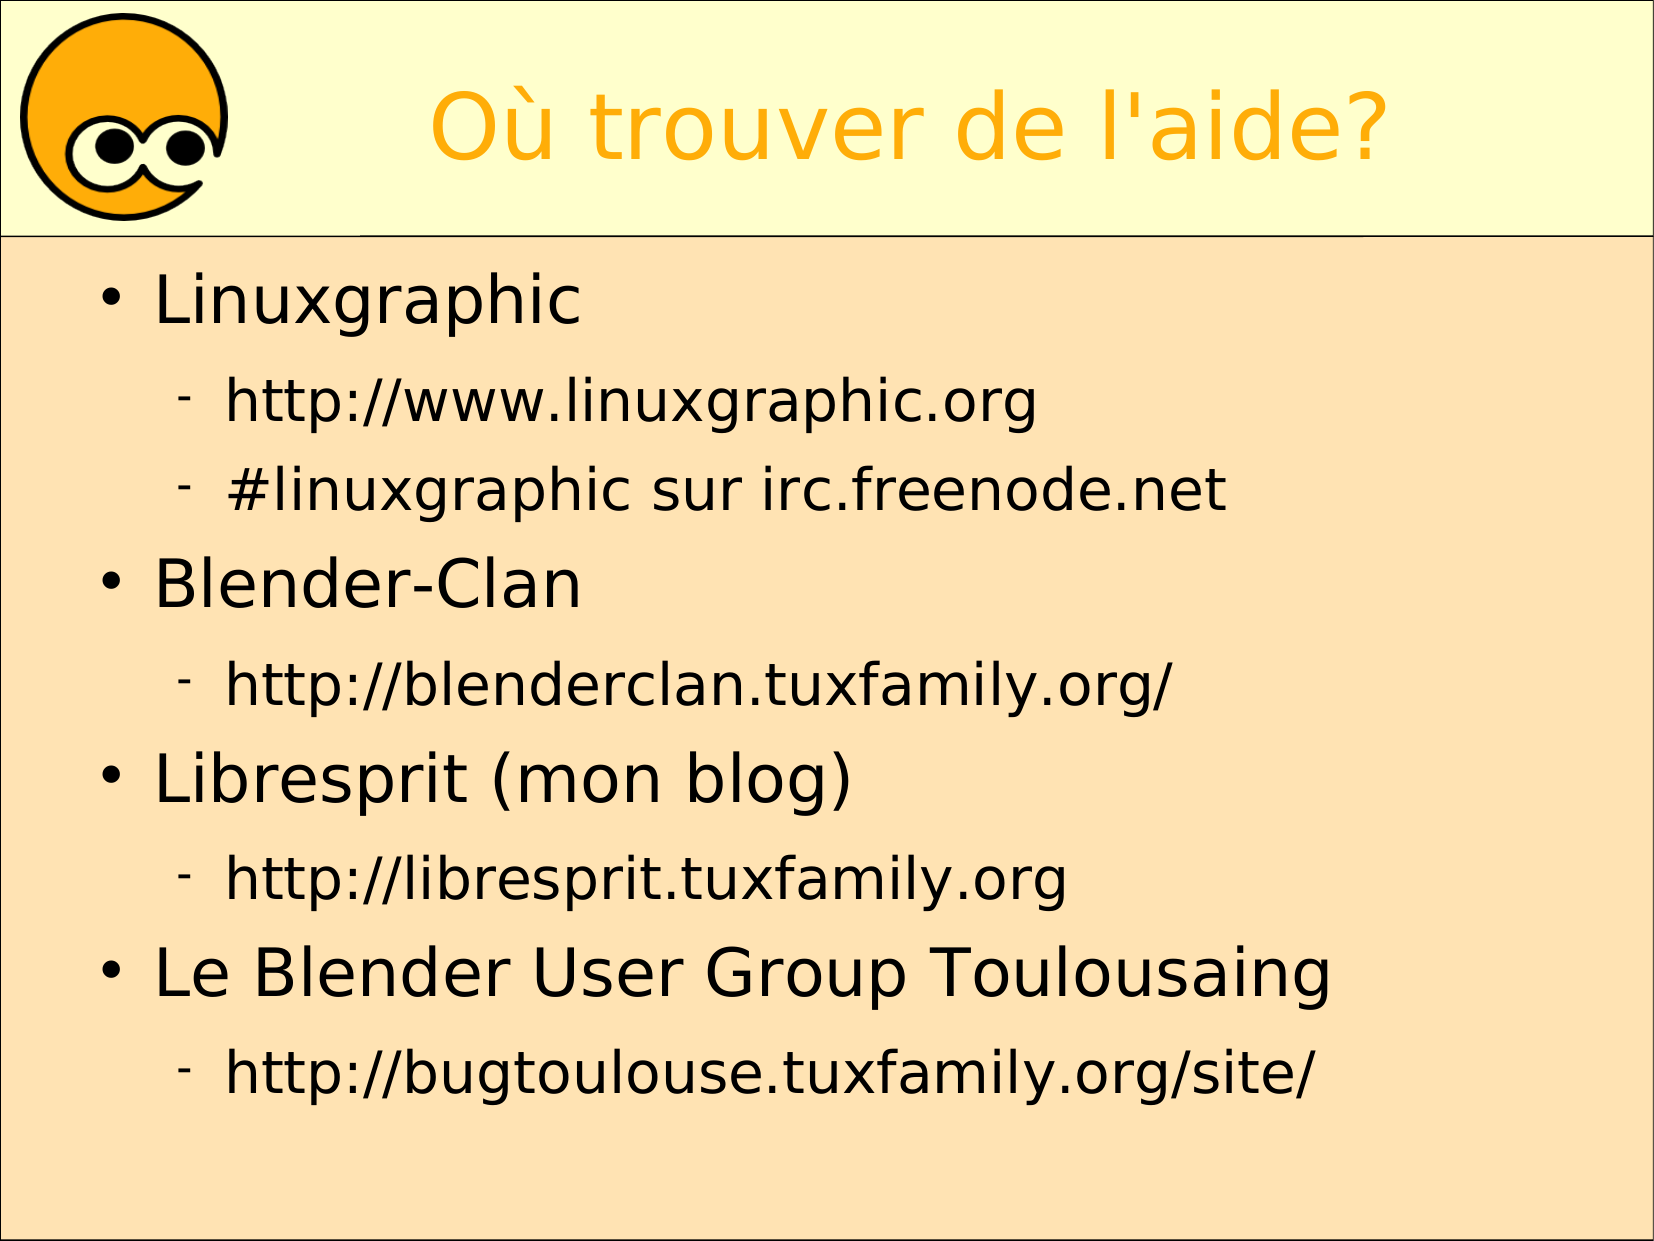

# Où trouver de l'aide?
Linuxgraphic
http://www.linuxgraphic.org
#linuxgraphic sur irc.freenode.net
Blender-Clan
http://blenderclan.tuxfamily.org/
Libresprit (mon blog)
http://libresprit.tuxfamily.org
Le Blender User Group Toulousaing
http://bugtoulouse.tuxfamily.org/site/